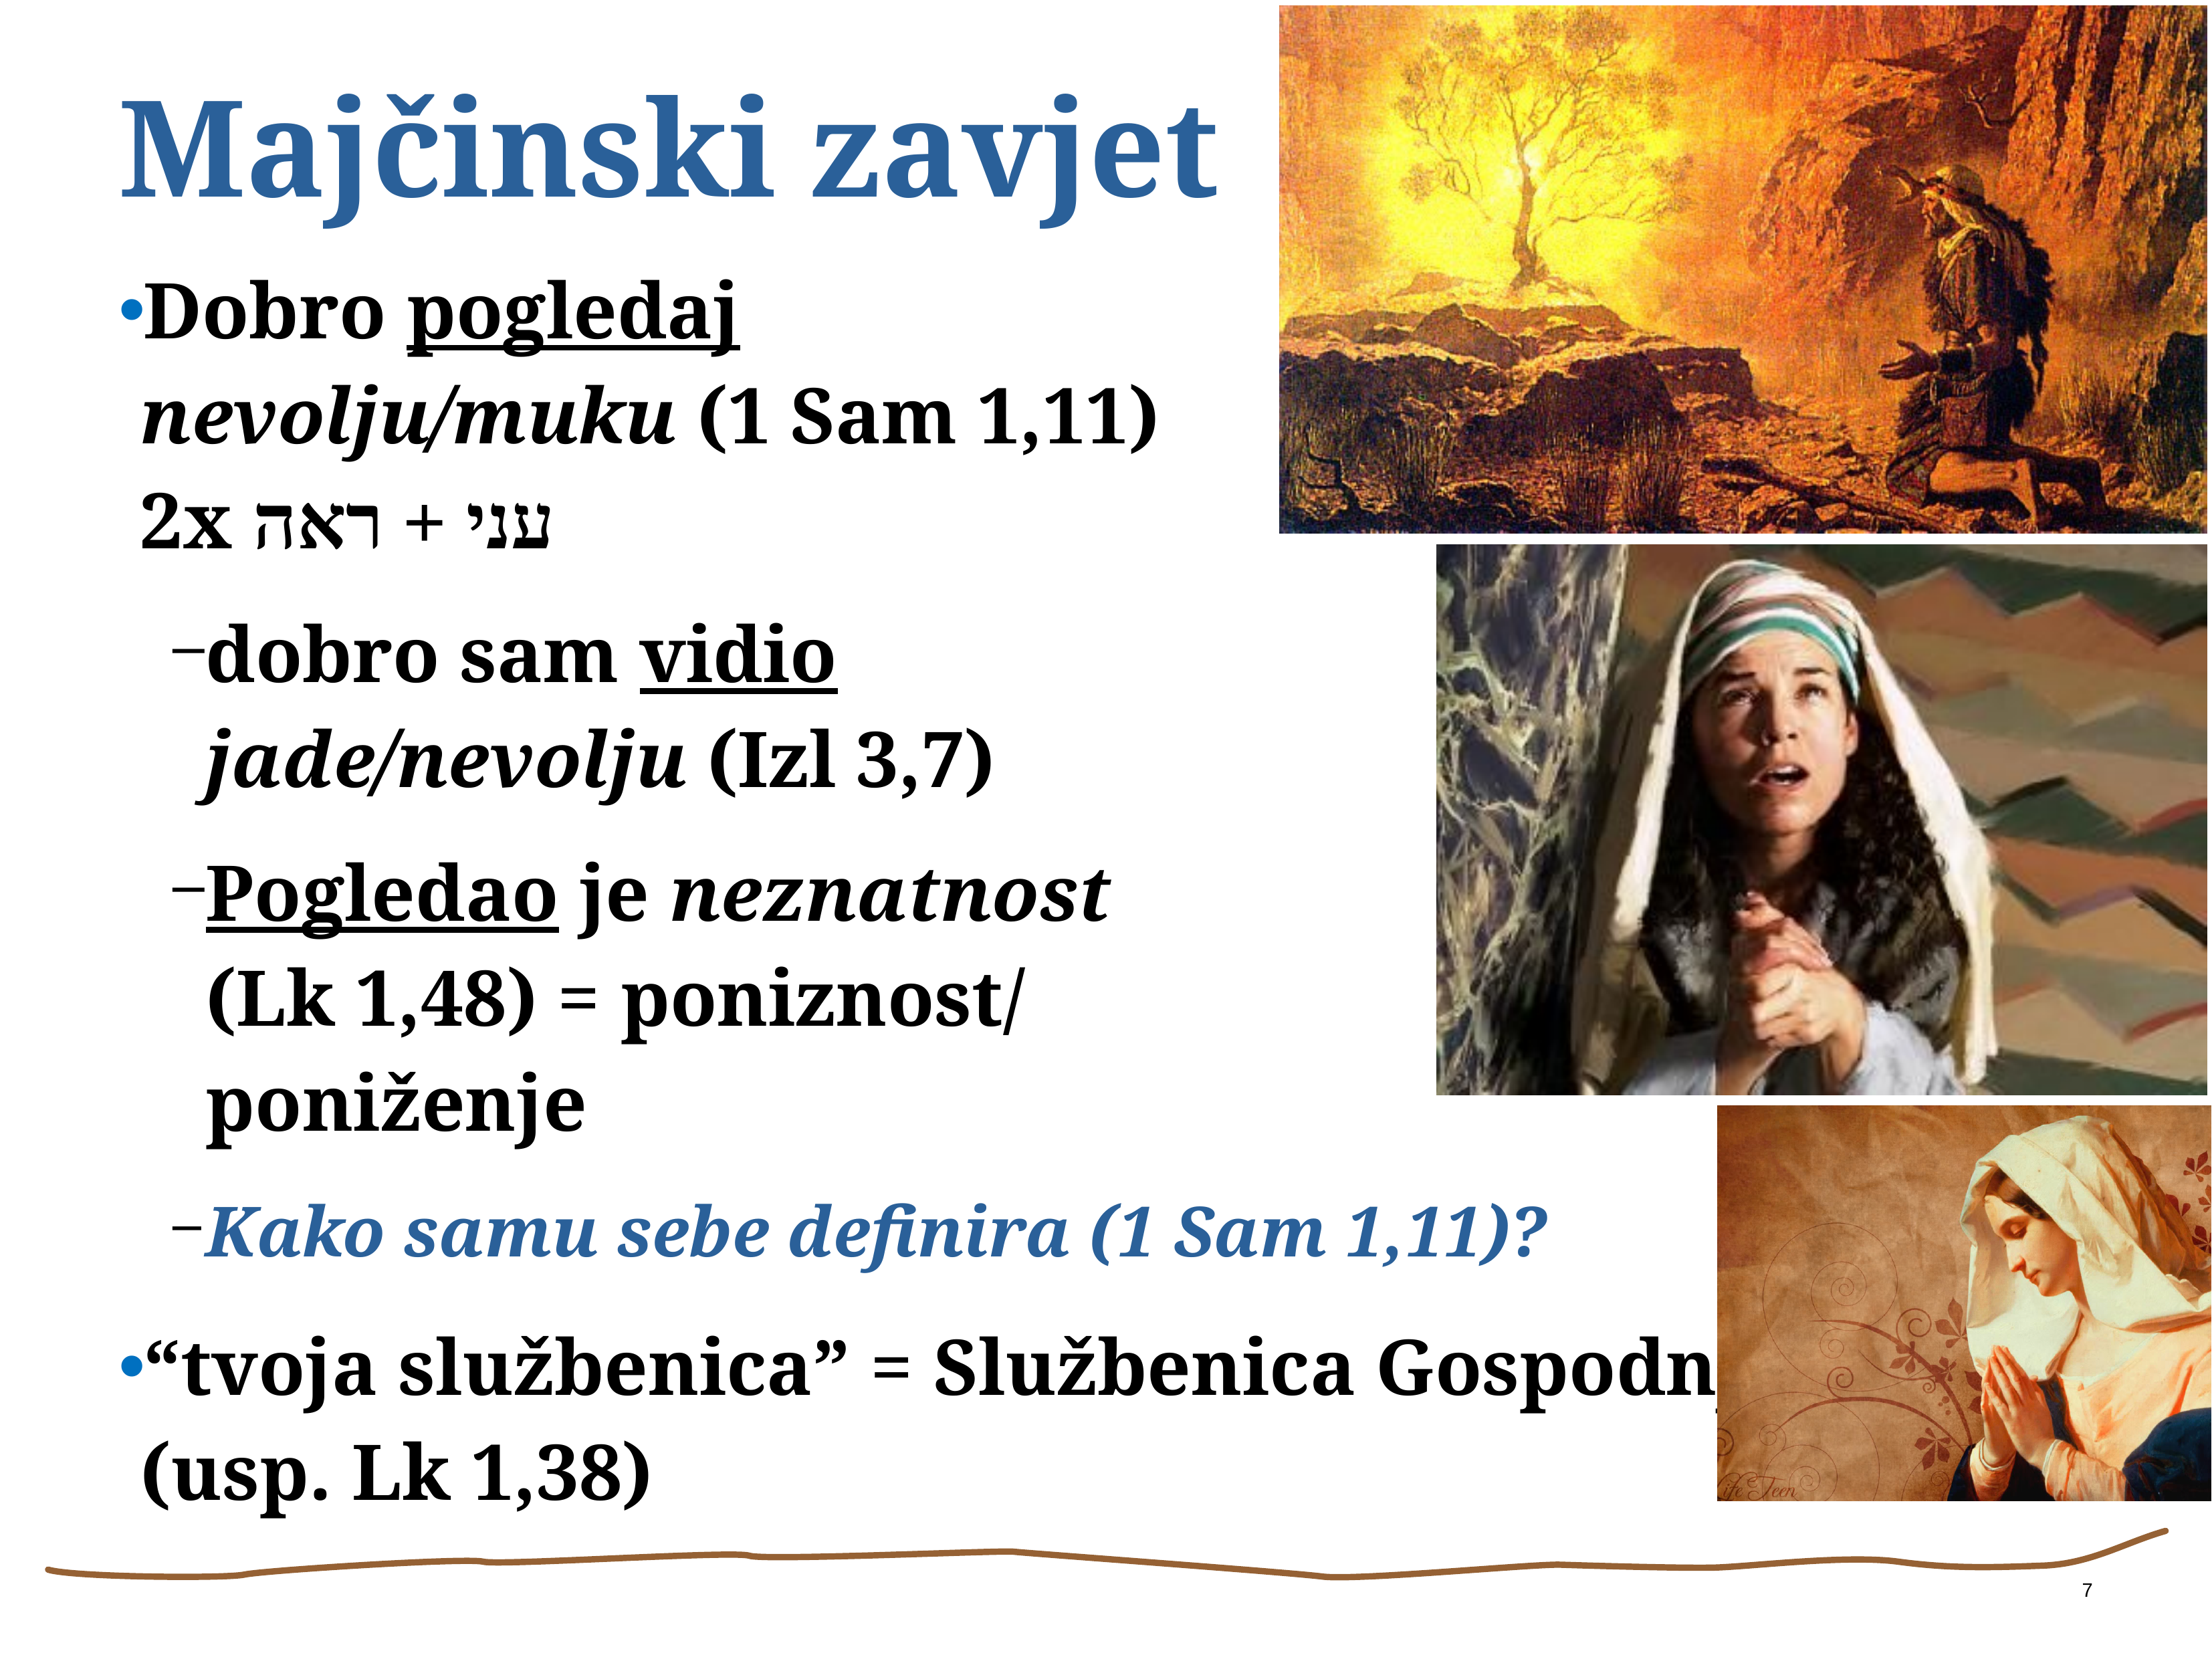

# Majčinski zavjet
Dobro pogledaj
nevolju/muku (1 Sam 1,11)
2x עני + ראה
dobro sam vidio
jade/nevolju (Izl 3,7)
Pogledao je neznatnost
(Lk 1,48) = poniznost/
poniženje
Kako samu sebe definira (1 Sam 1,11)?
“tvoja službenica” = Službenica Gospodnja 3x (usp. Lk 1,38)
7